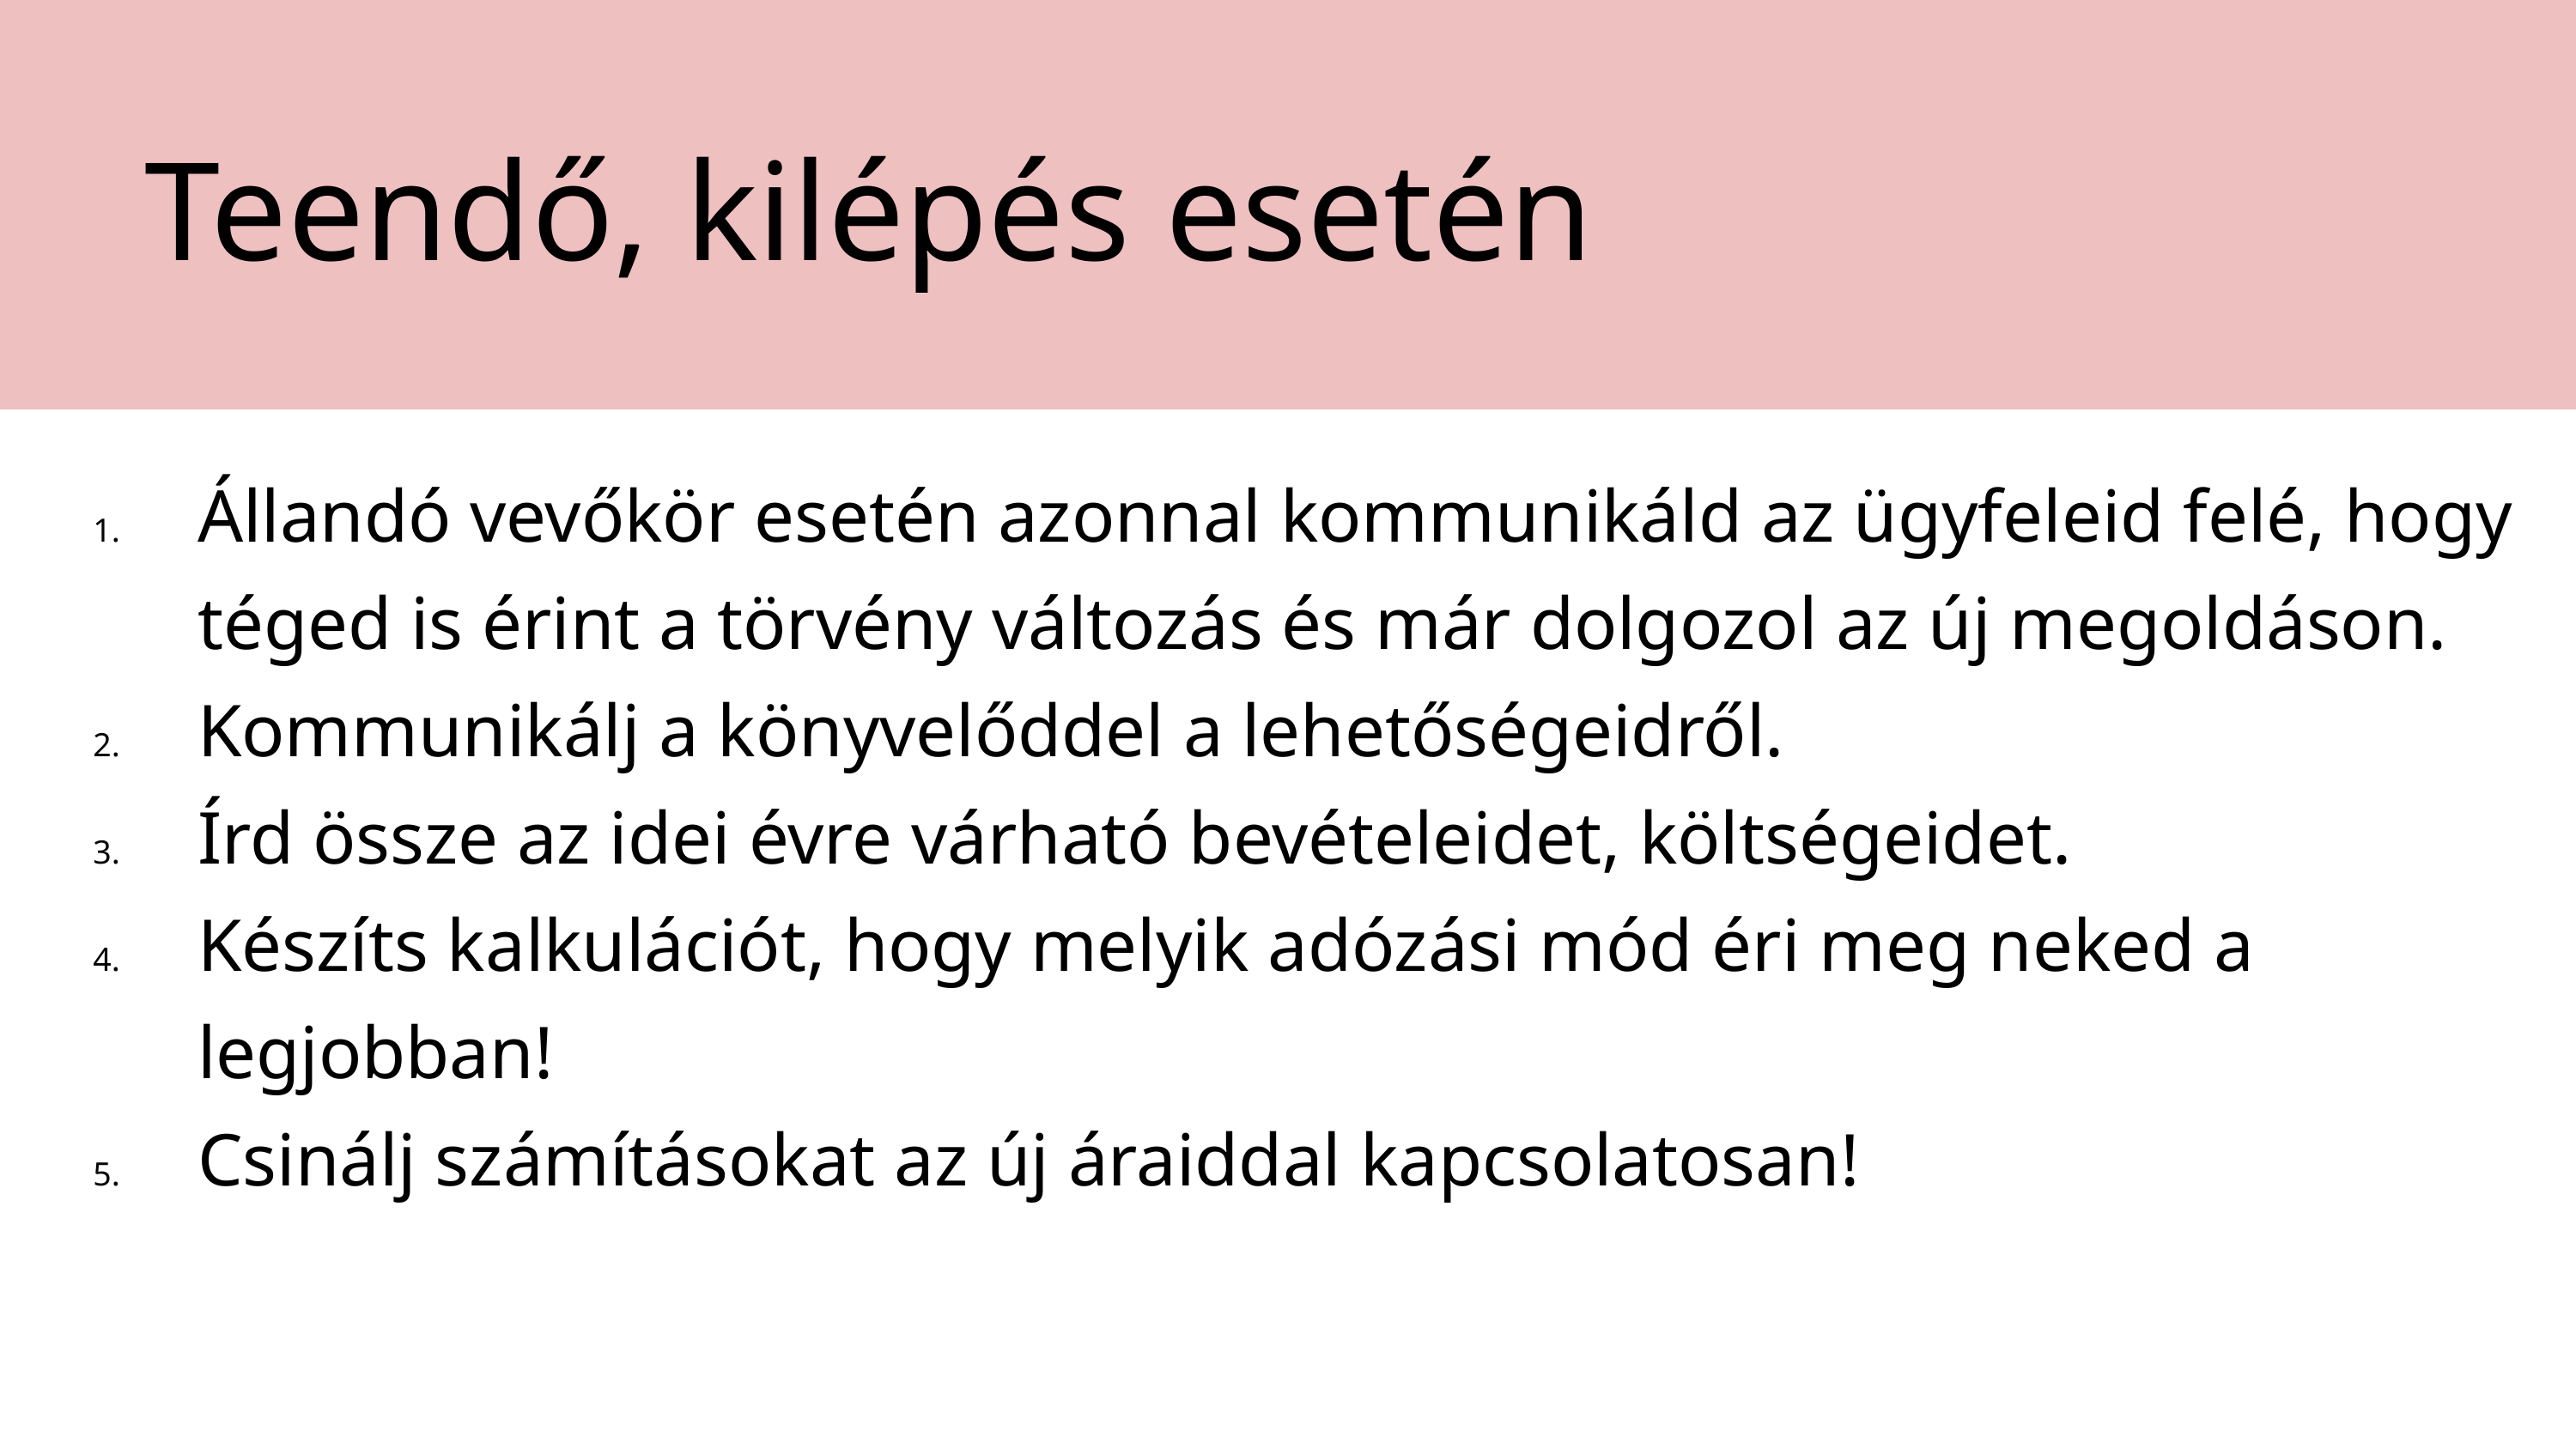

Teendő, kilépés esetén
Állandó vevőkör esetén azonnal kommunikáld az ügyfeleid felé, hogy téged is érint a törvény változás és már dolgozol az új megoldáson.
Kommunikálj a könyvelőddel a lehetőségeidről.
Írd össze az idei évre várható bevételeidet, költségeidet.
Készíts kalkulációt, hogy melyik adózási mód éri meg neked a legjobban!
Csinálj számításokat az új áraiddal kapcsolatosan!